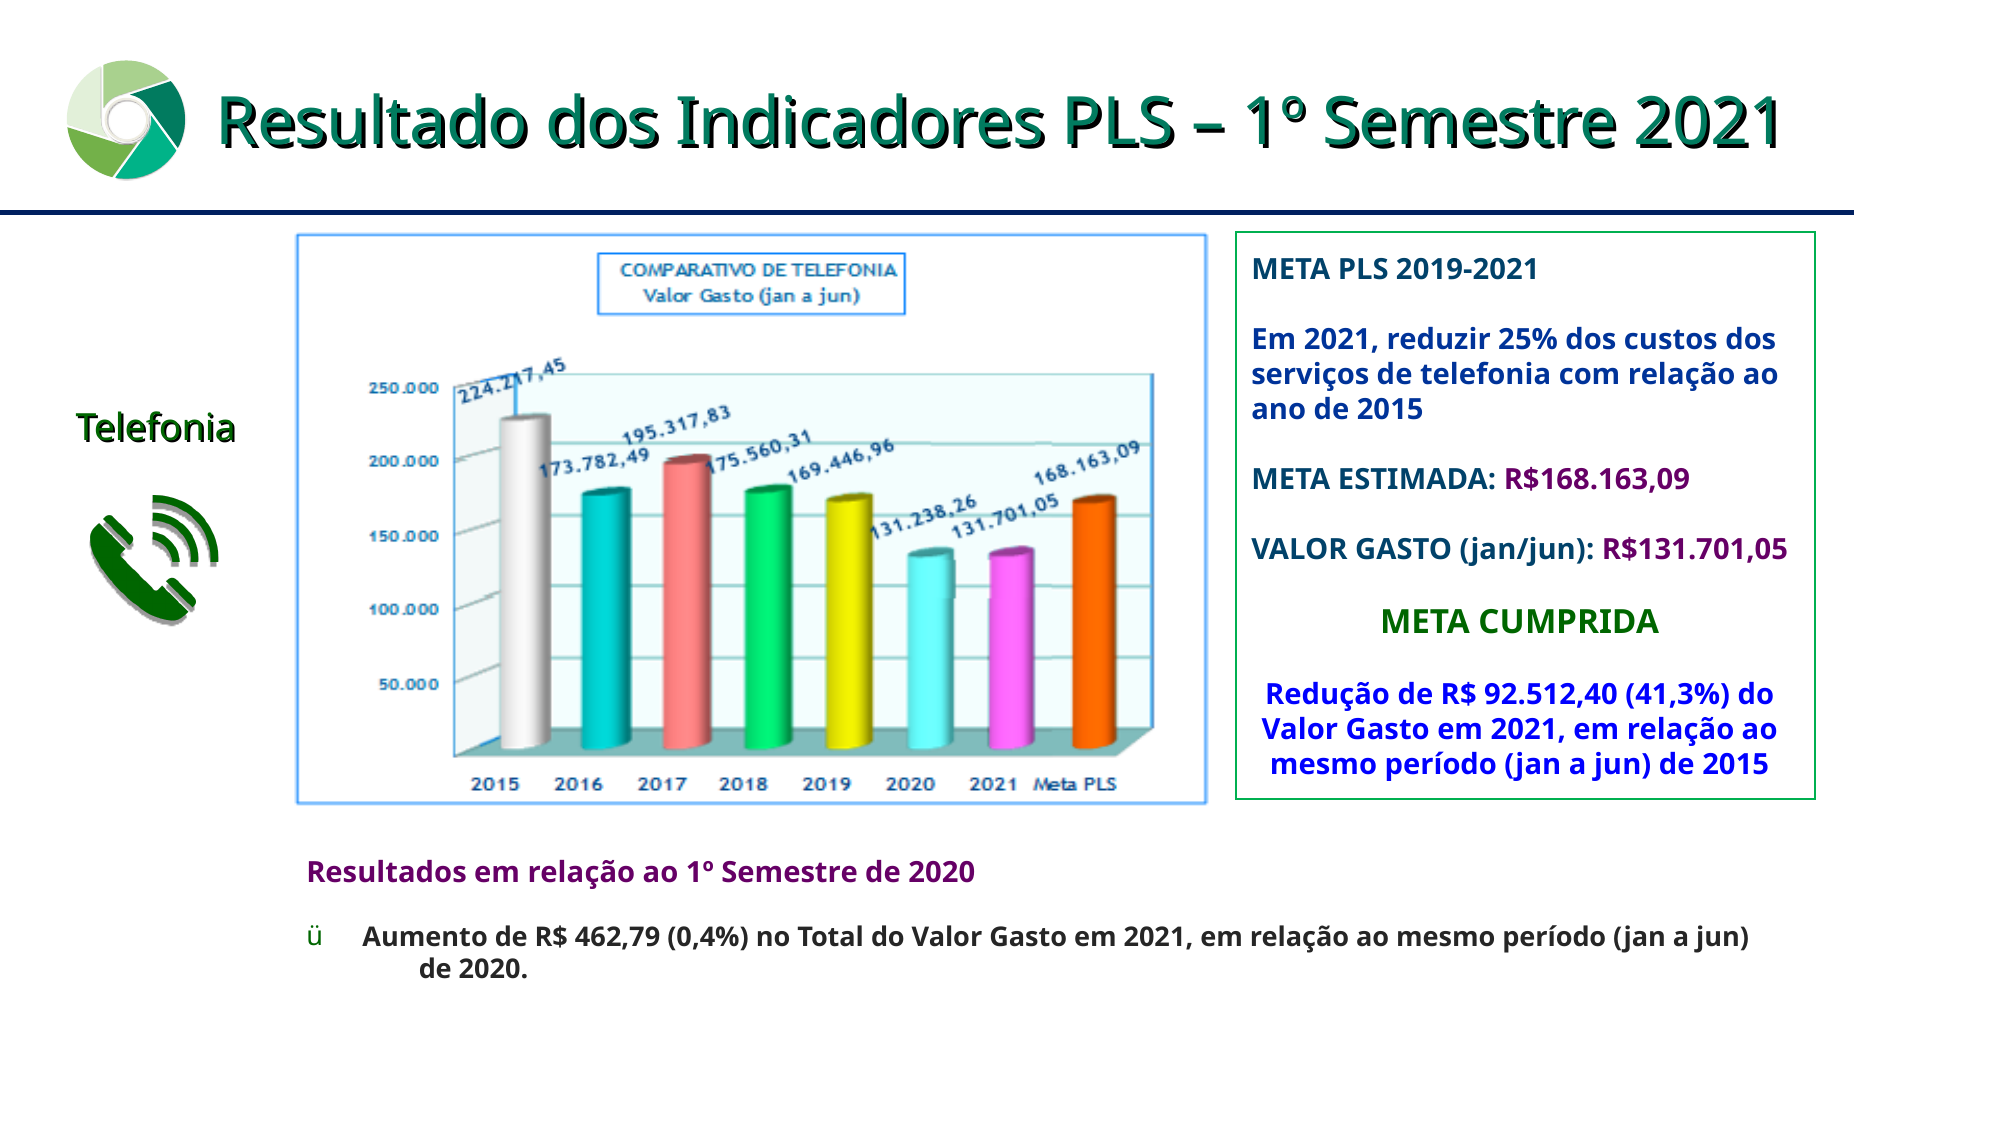

Resultado dos Indicadores PLS – 1º Semestre 2021
META PLS 2019-2021
Em 2021, reduzir 25% dos custos dos serviços de telefonia com relação ao ano de 2015
META ESTIMADA: R$168.163,09
VALOR GASTO (jan/jun): R$131.701,05
META CUMPRIDA
Redução de R$ 92.512,40 (41,3%) do Valor Gasto em 2021, em relação ao mesmo período (jan a jun) de 2015
Telefonia
Resultados em relação ao 1º Semestre de 2020
Aumento de R$ 462,79 (0,4%) no Total do Valor Gasto em 2021, em relação ao mesmo período (jan a jun) de 2020.